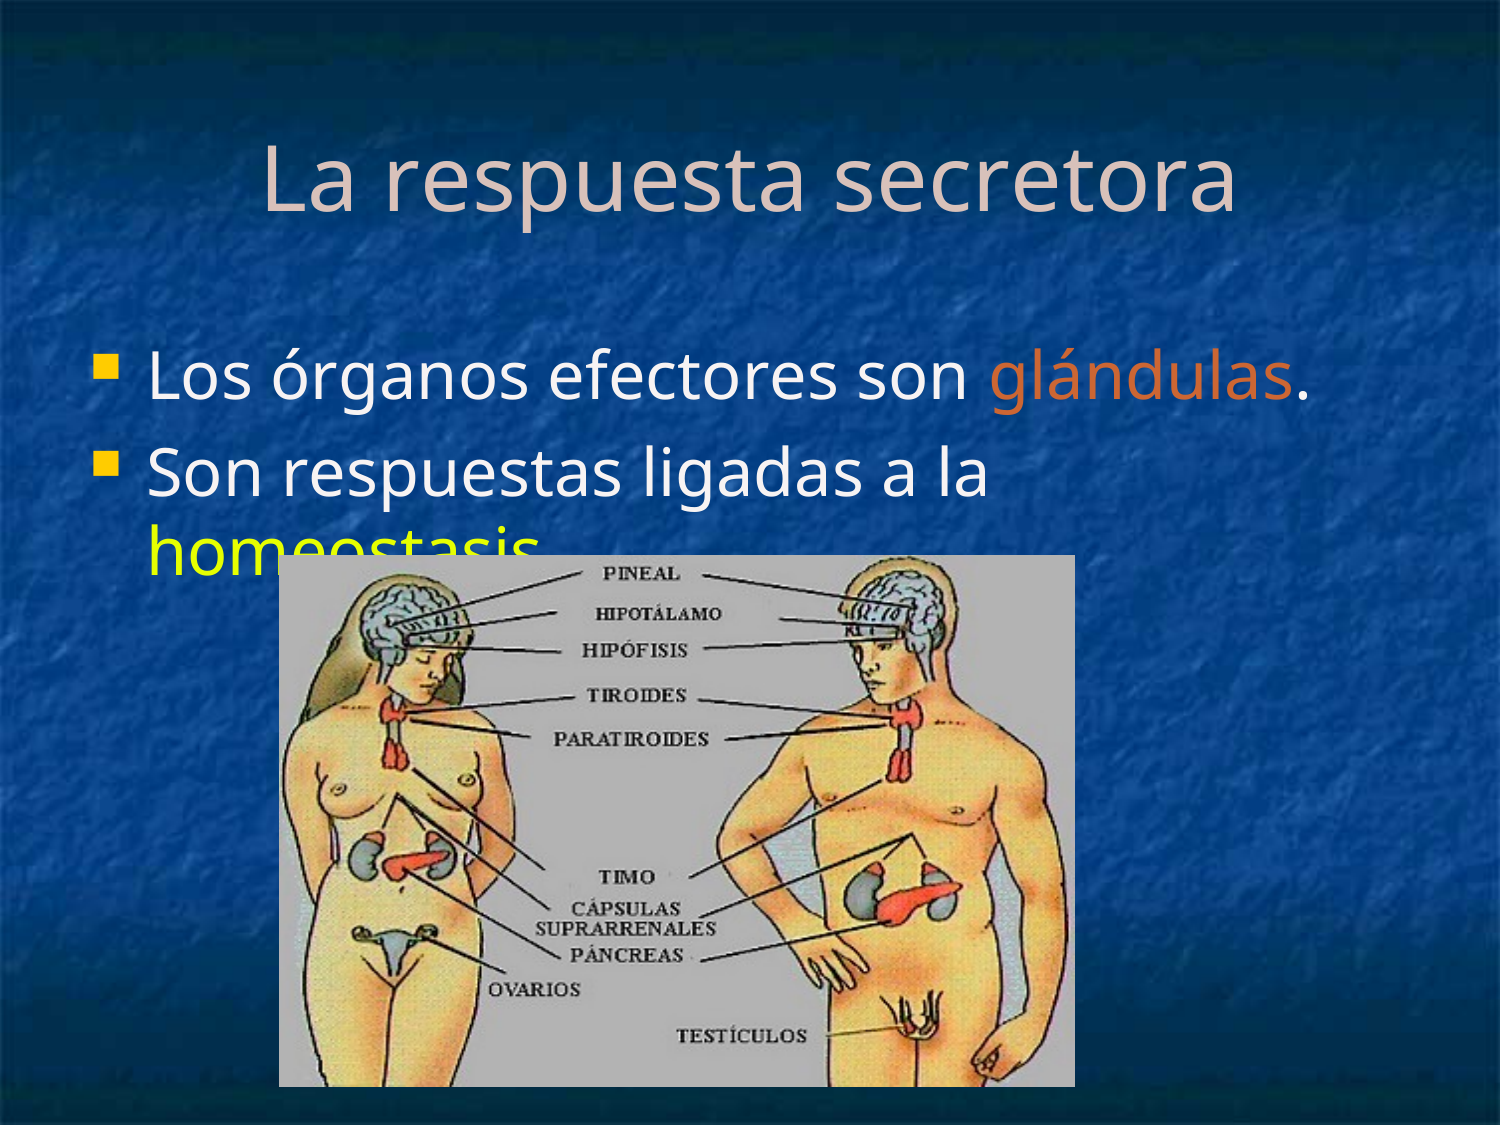

# La respuesta secretora
Los órganos efectores son glándulas.
Son respuestas ligadas a la homeostasis.